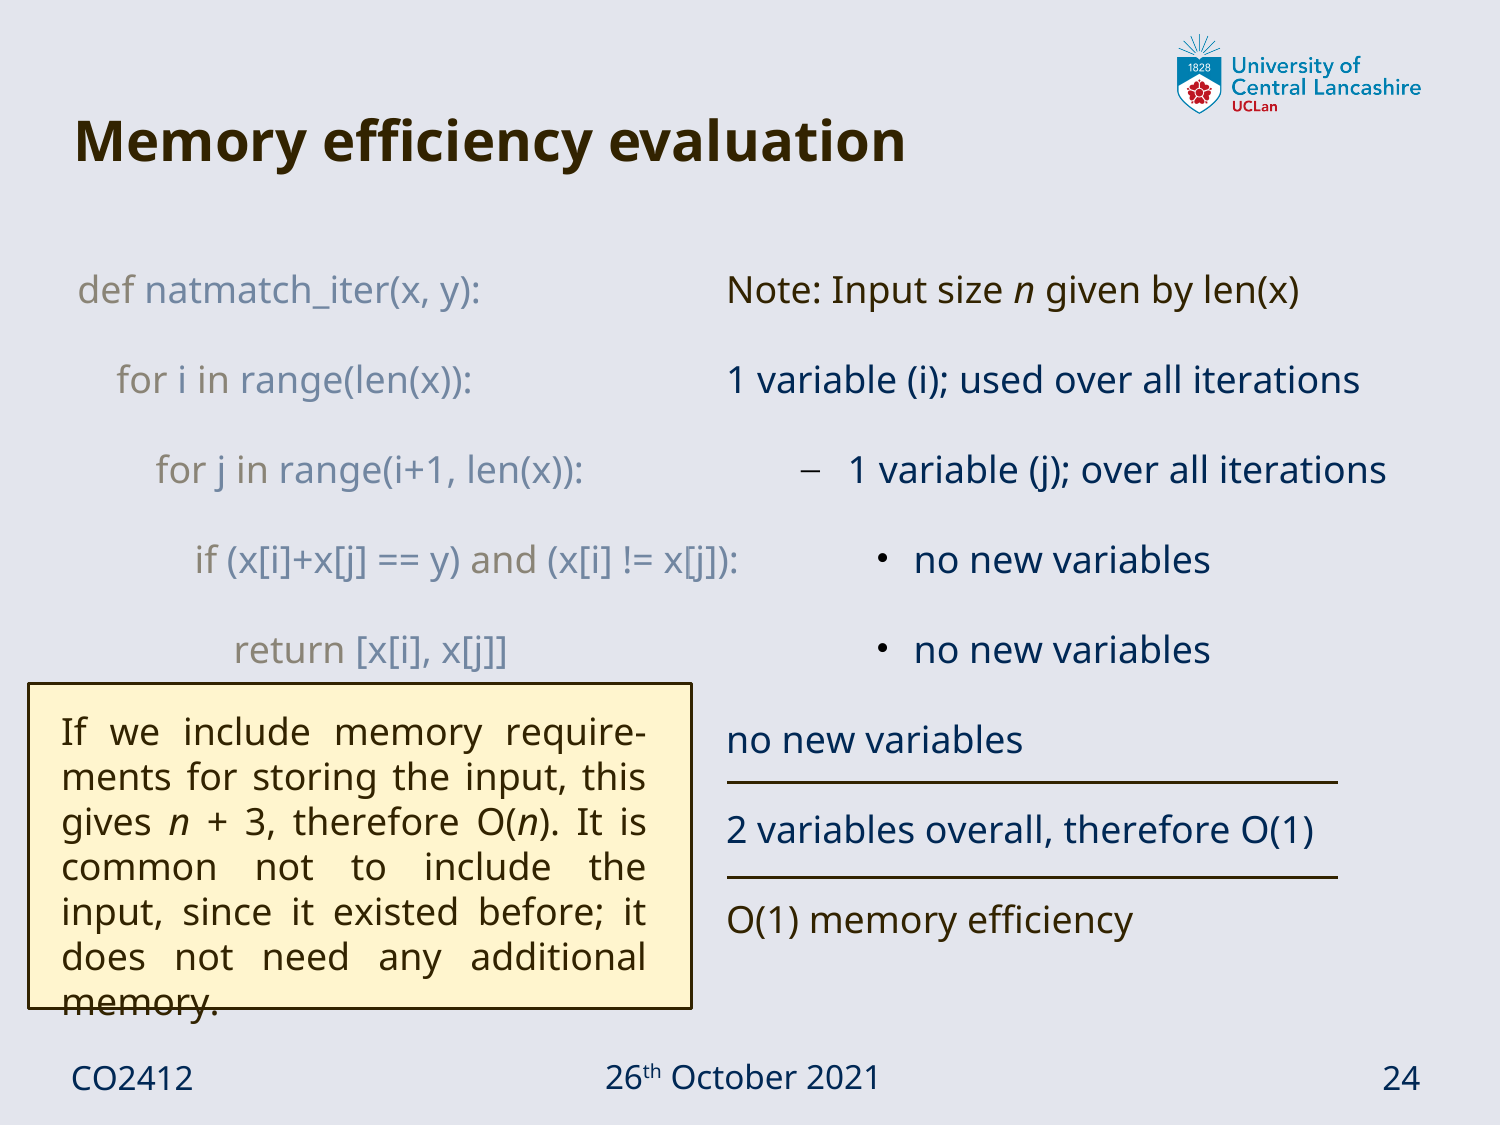

# Memory efficiency evaluation
def natmatch_iter(x, y):
 for i in range(len(x)):
 for j in range(i+1, len(x)):
 if (x[i]+x[j] == y) and (x[i] != x[j]):
 return [x[i], x[j]]
 return []
Note: Input size n given by len(x)
1 variable (i); used over all iterations
1 variable (j); over all iterations
no new variables
no new variables
no new variables
2 variables overall, therefore O(1)
O(1) memory efficiency
If we include memory require-
ments for storing the input, this gives n + 3, therefore O(n). It is common not to include the input, since it existed before; it does not need any additional memory.